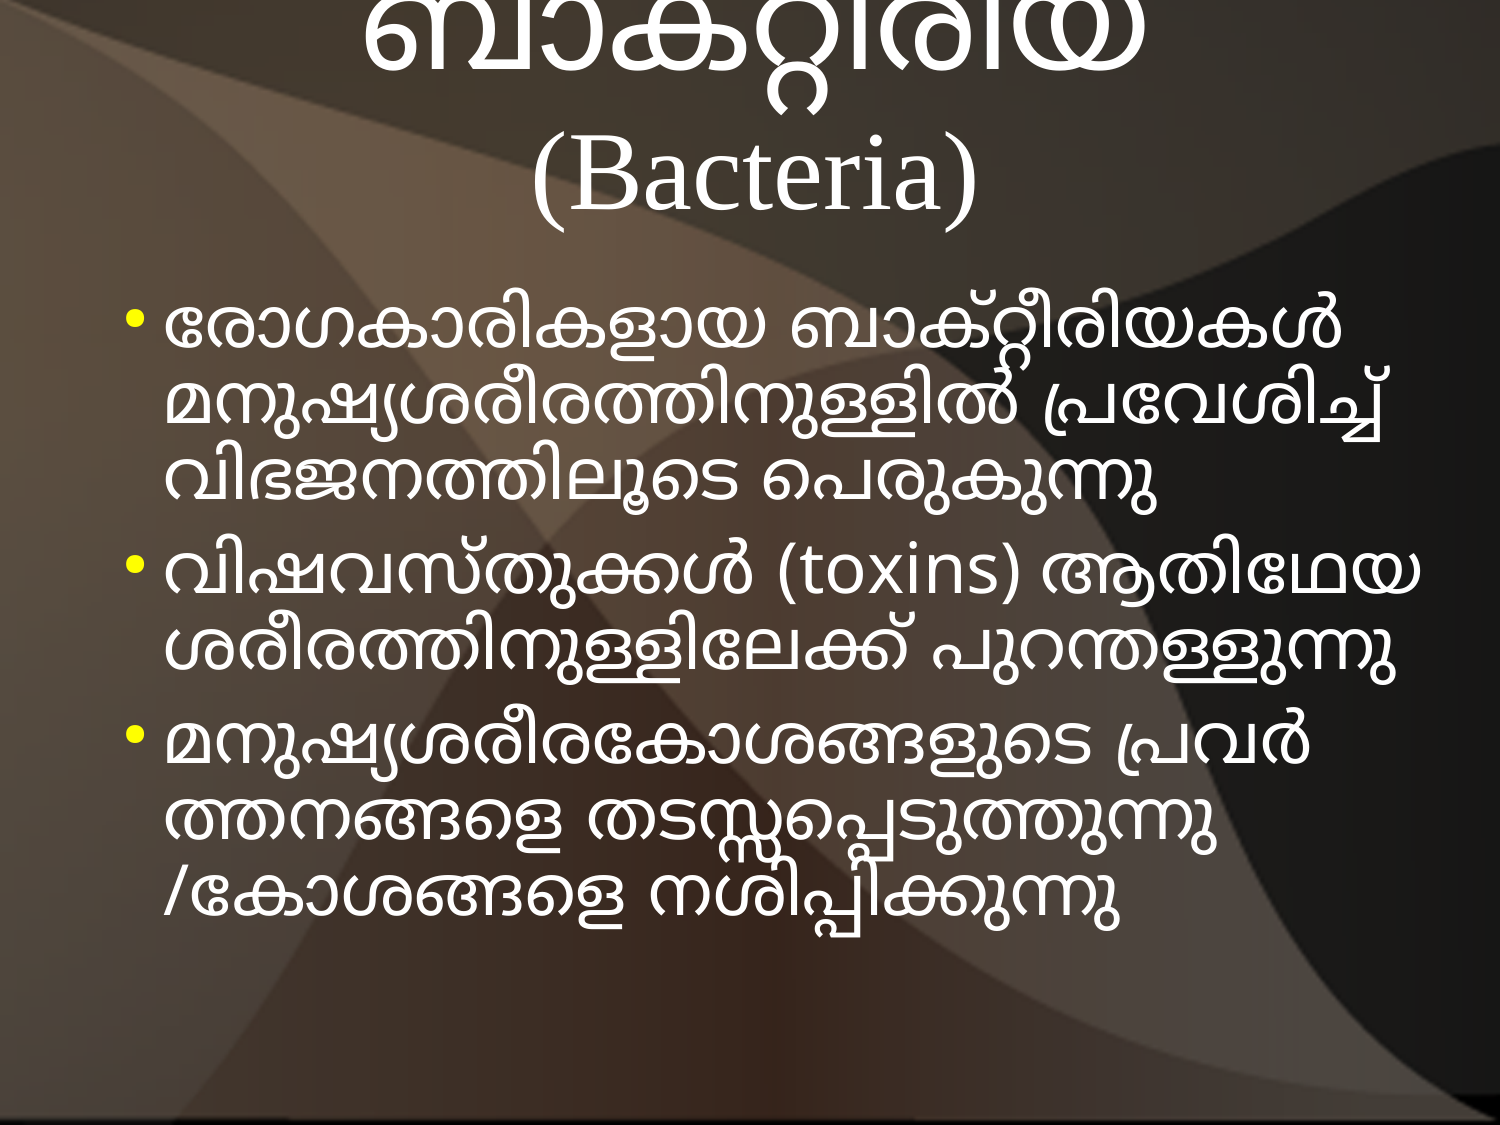

# ബാക്റ്റീരിയ (Bacteria)
രോഗകാരികളായ ബാക്റ്റീരിയകള്‍ മനുഷ്യശരീരത്തിനുള്ളില്‍ പ്രവേശിച്ച് വിഭജനത്തിലൂടെ പെരുകുന്നു
വിഷവസ്തുക്കള്‍ (toxins) ആതിഥേയ ശരീരത്തിനുള്ളിലേക്ക് പുറന്തള്ളുന്നു
മനുഷ്യശരീരകോശങ്ങളുടെ പ്രവര്‍ത്തനങ്ങളെ തടസ്സപ്പെടുത്തുന്നു /കോശങ്ങളെ നശിപ്പിക്കുന്നു